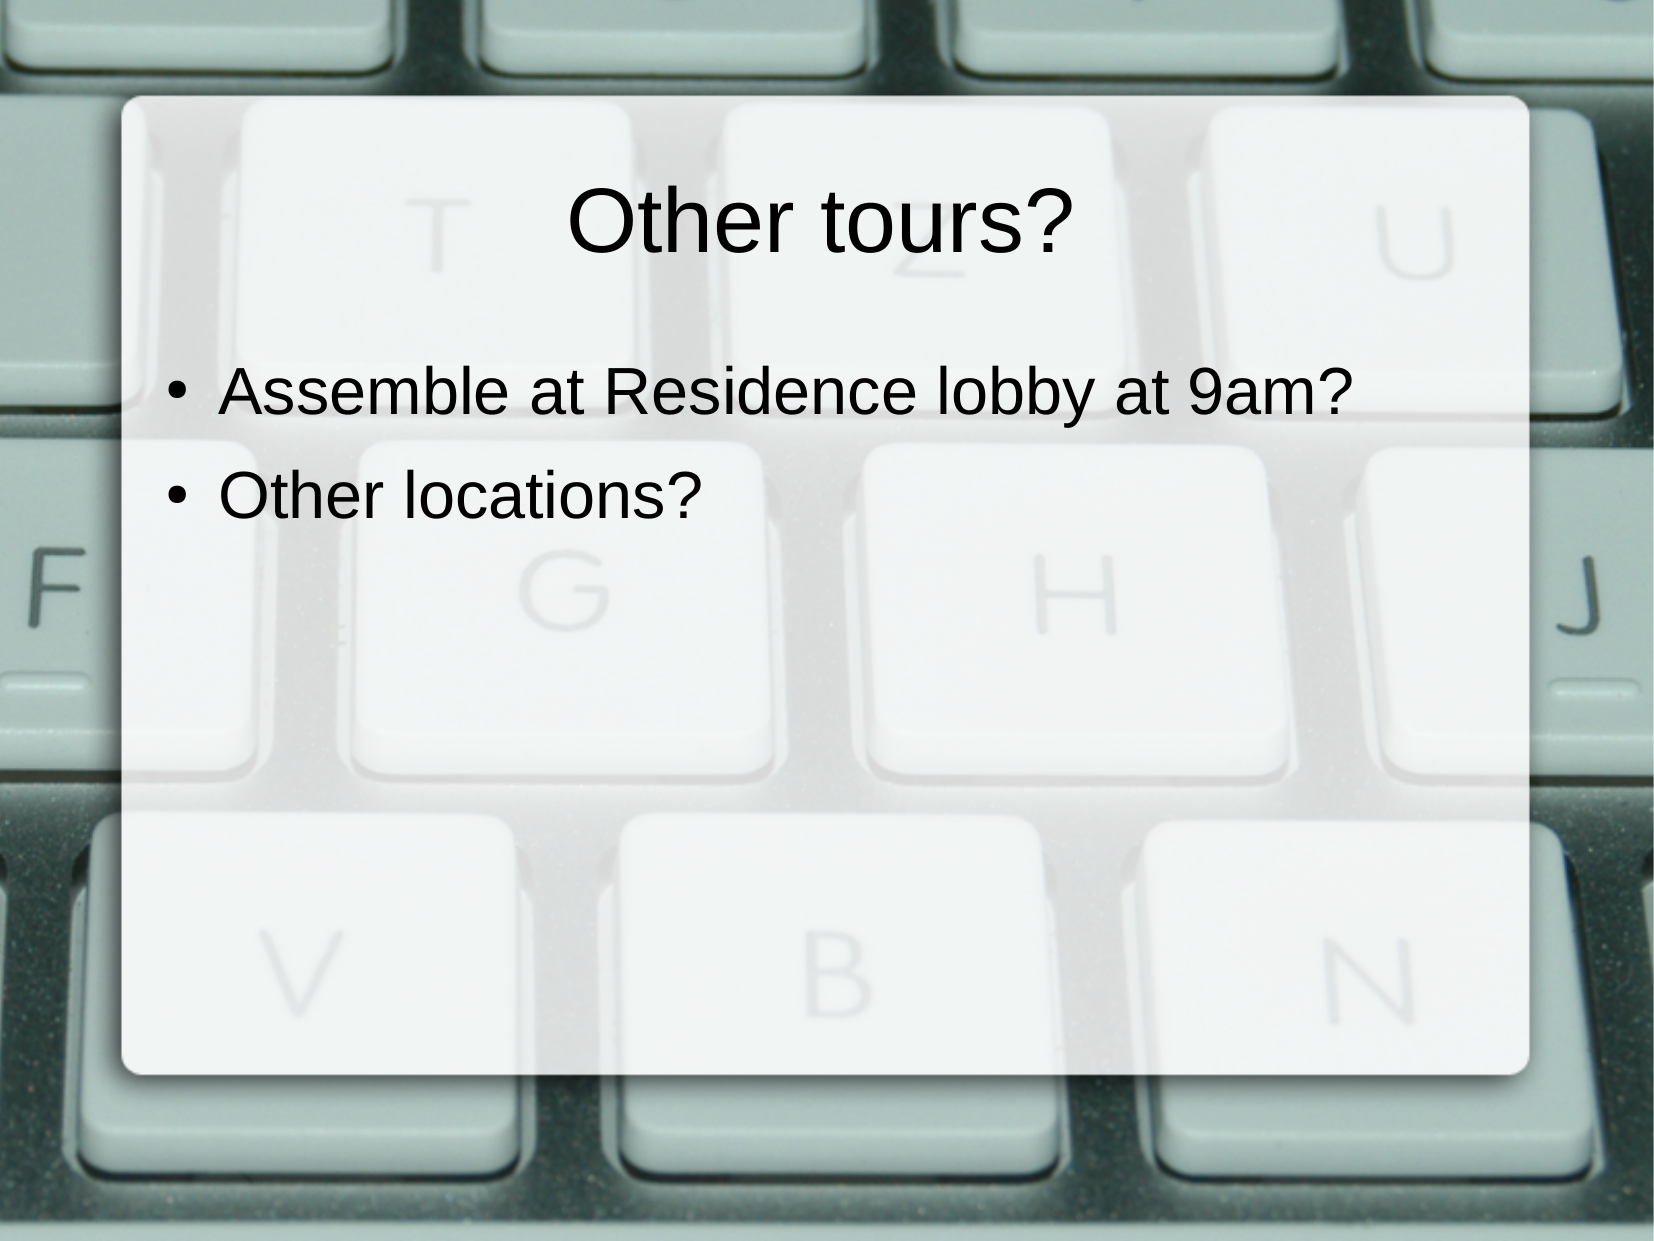

# Other tours?
Assemble at Residence lobby at 9am?
Other locations?